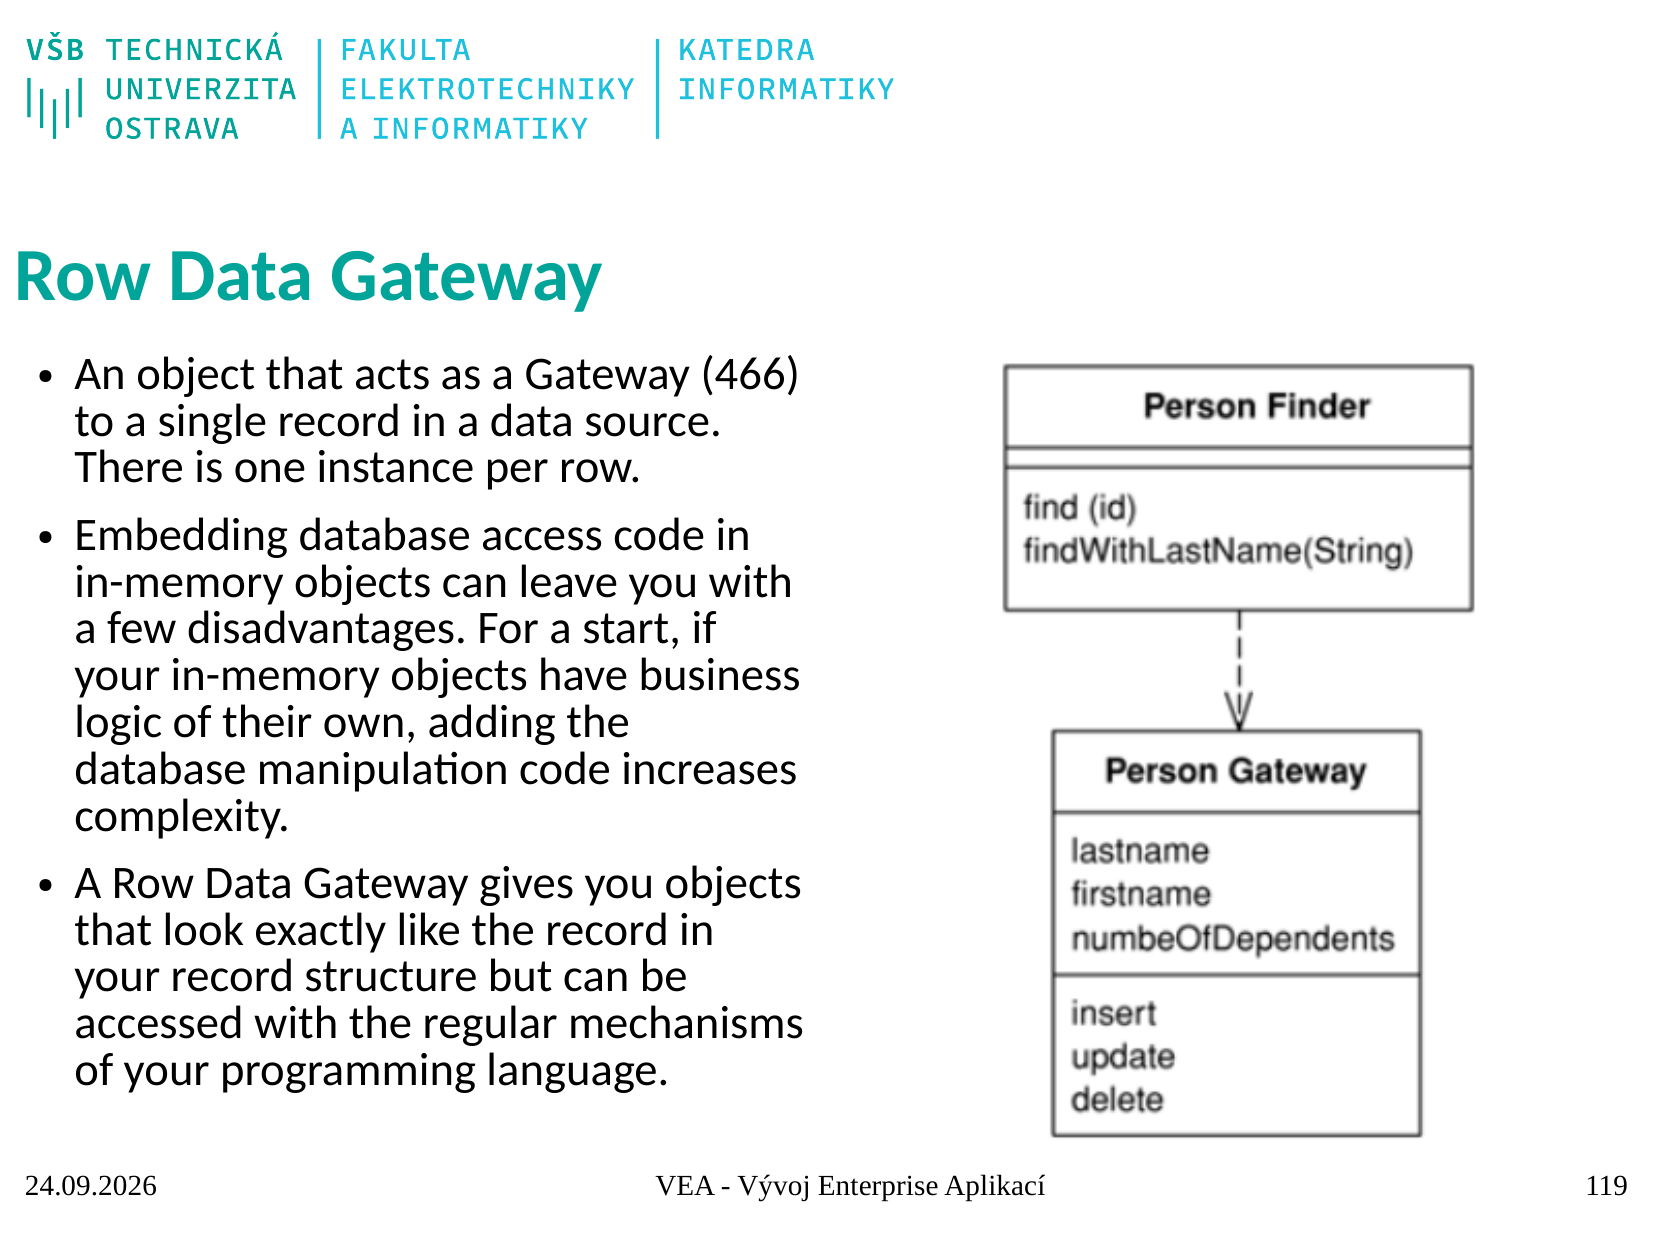

Row Data Gateway
# An object that acts as a Gateway (466) to a single record in a data source. There is one instance per row.
Embedding database access code in in-memory objects can leave you with a few disadvantages. For a start, if your in-memory objects have business logic of their own, adding the database manipulation code increases complexity.
A Row Data Gateway gives you objects that look exactly like the record in your record structure but can be accessed with the regular mechanisms of your programming language.
VEA - Vývoj Enterprise Aplikací
119